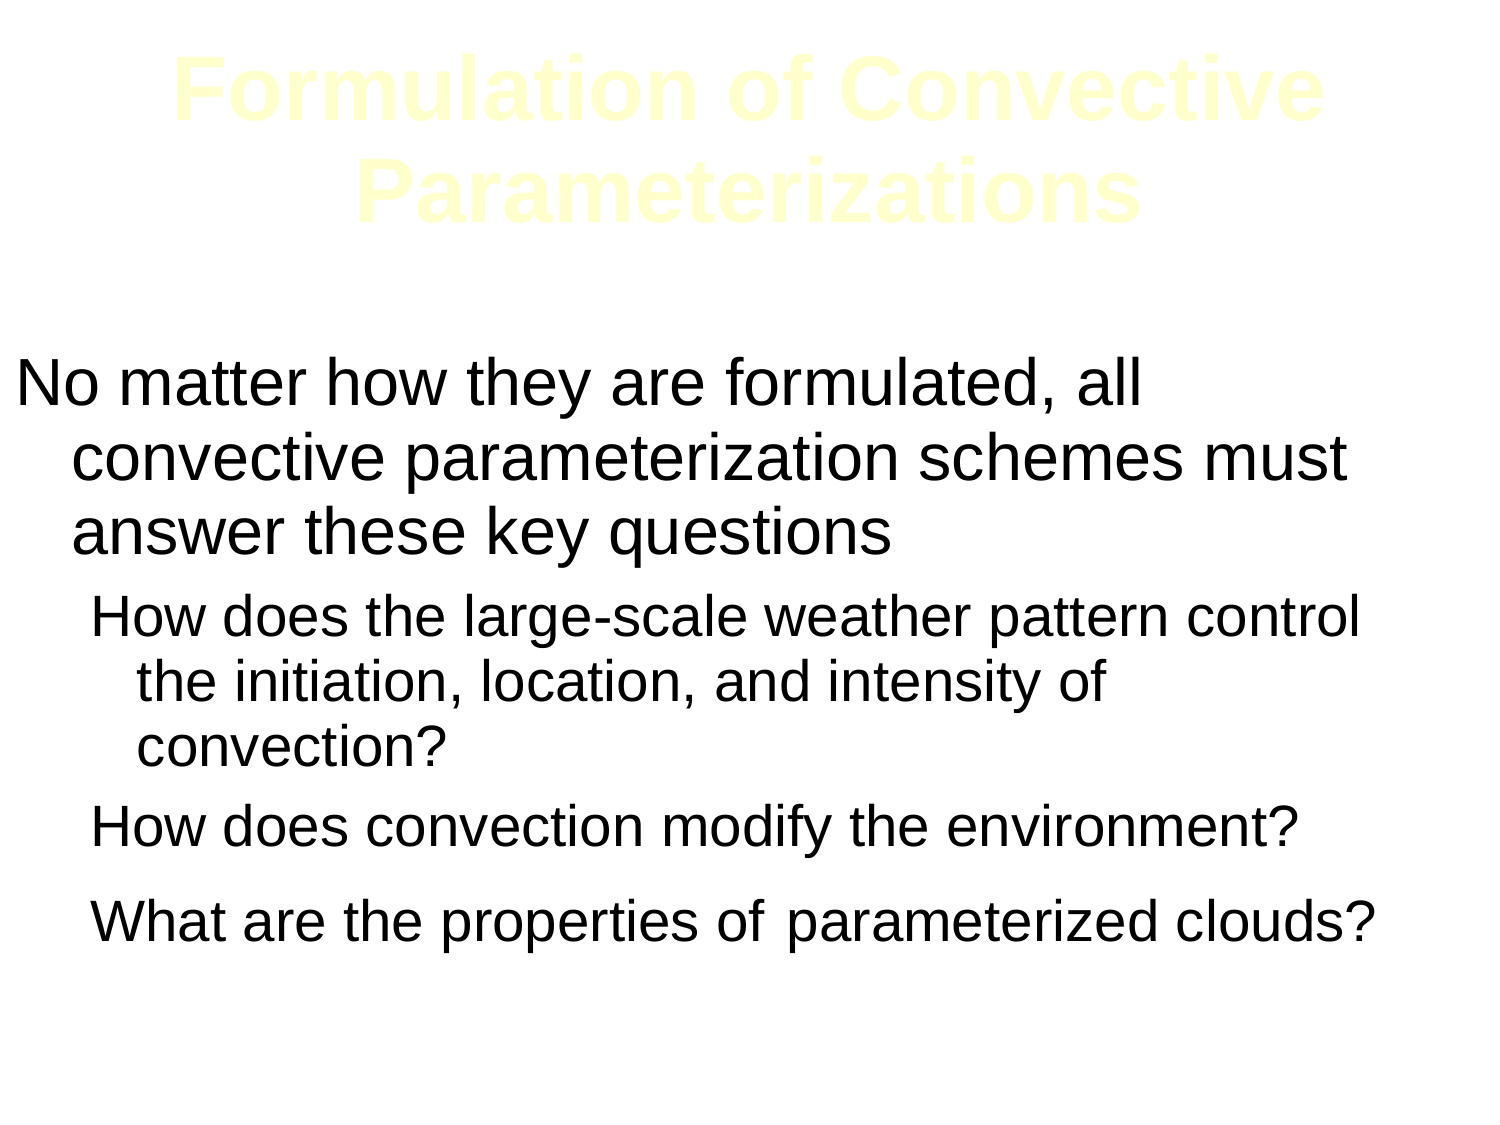

# Formulation of Convective Parameterizations
No matter how they are formulated, all convective parameterization schemes must answer these key questions
How does the large-scale weather pattern control the initiation, location, and intensity of convection?
How does convection modify the environment?
What are the properties of parameterized clouds?